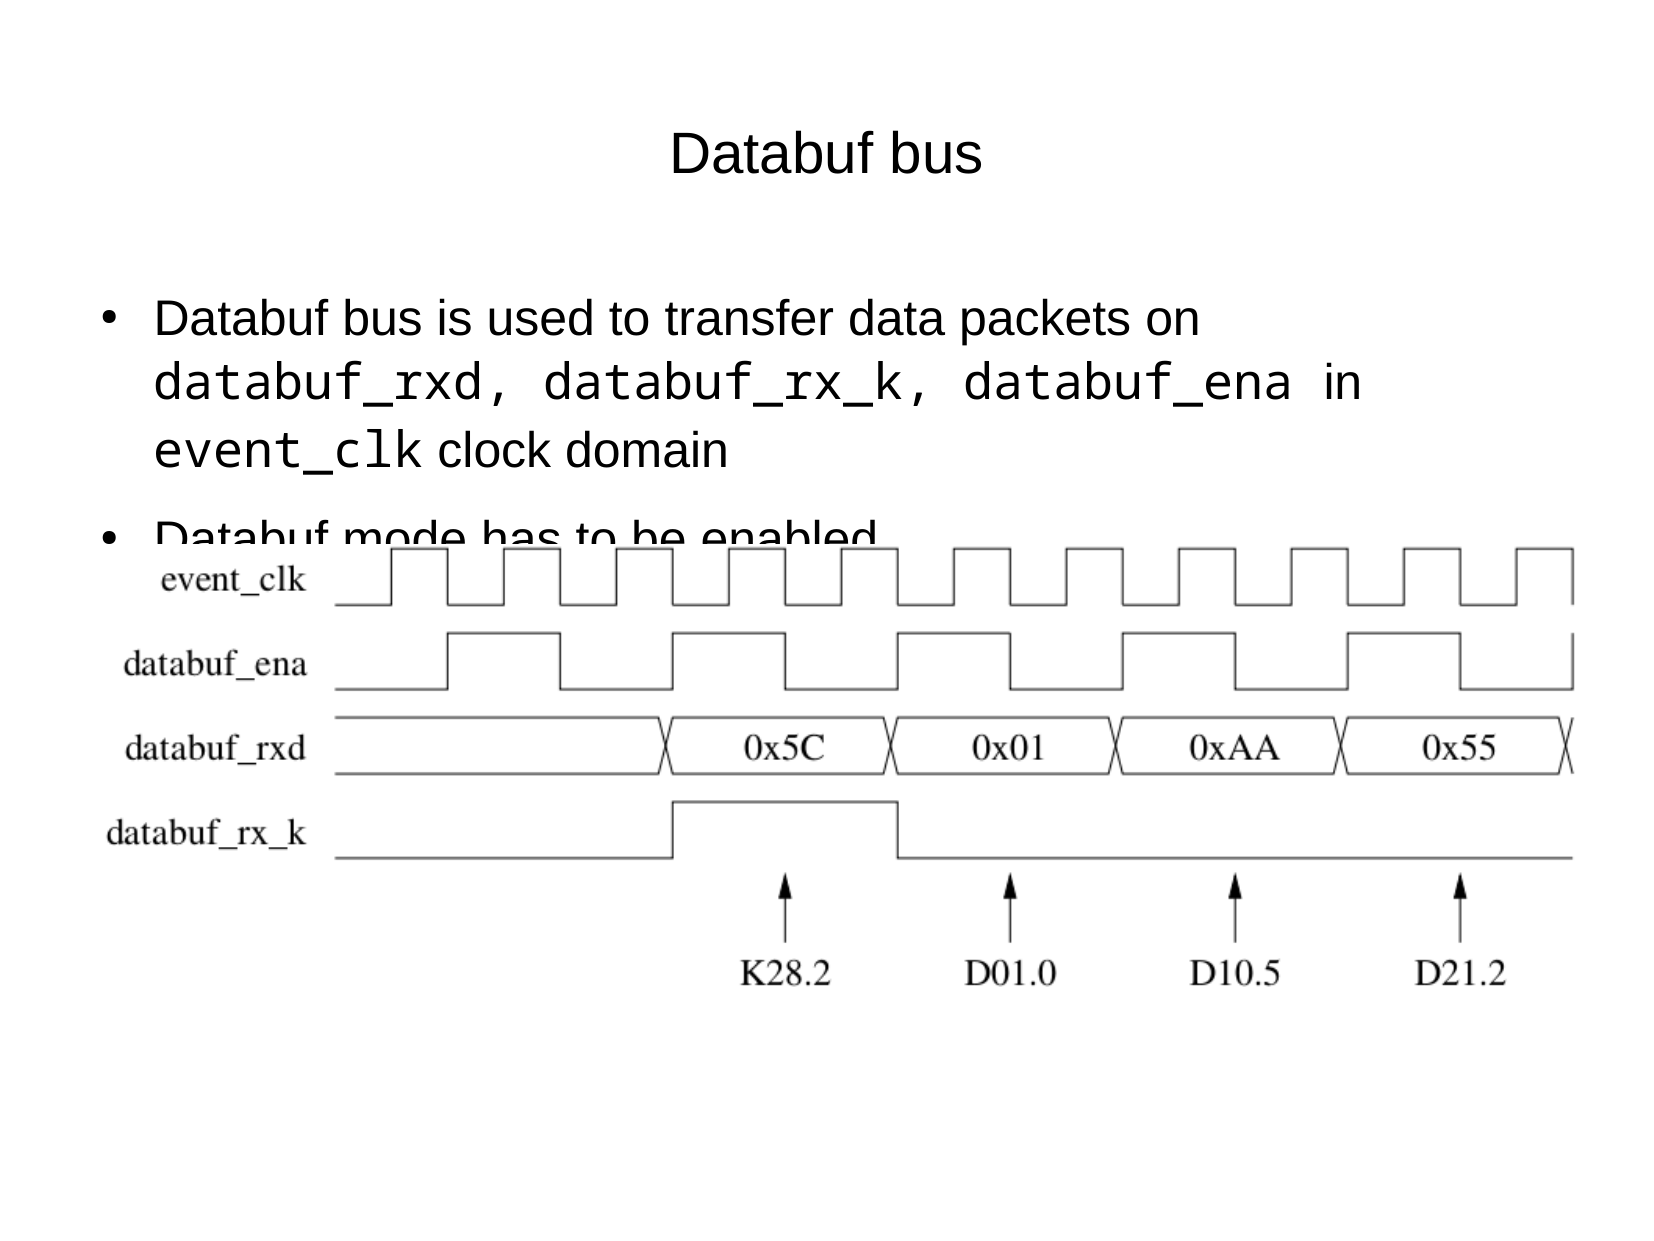

# Databuf bus
Databuf bus is used to transfer data packets on databuf_rxd, databuf_rx_k, databuf_ena in event_clk clock domain
Databuf mode has to be enabled